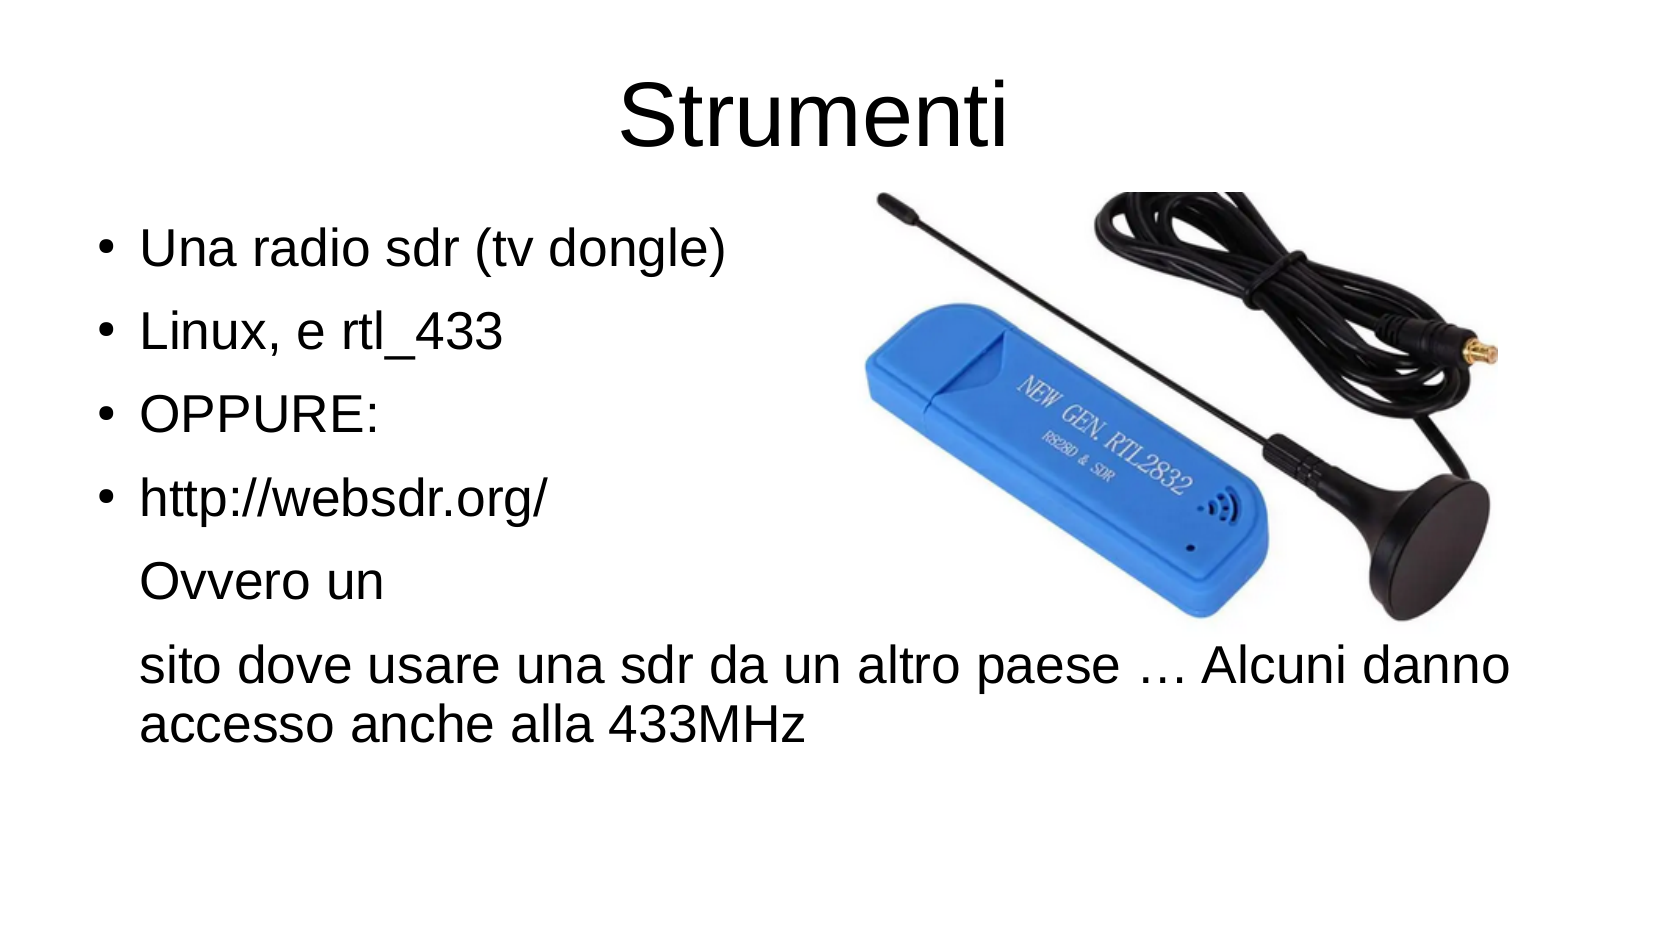

# Strumenti
Una radio sdr (tv dongle)
Linux, e rtl_433
OPPURE:
http://websdr.org/
Ovvero un
sito dove usare una sdr da un altro paese … Alcuni danno accesso anche alla 433MHz